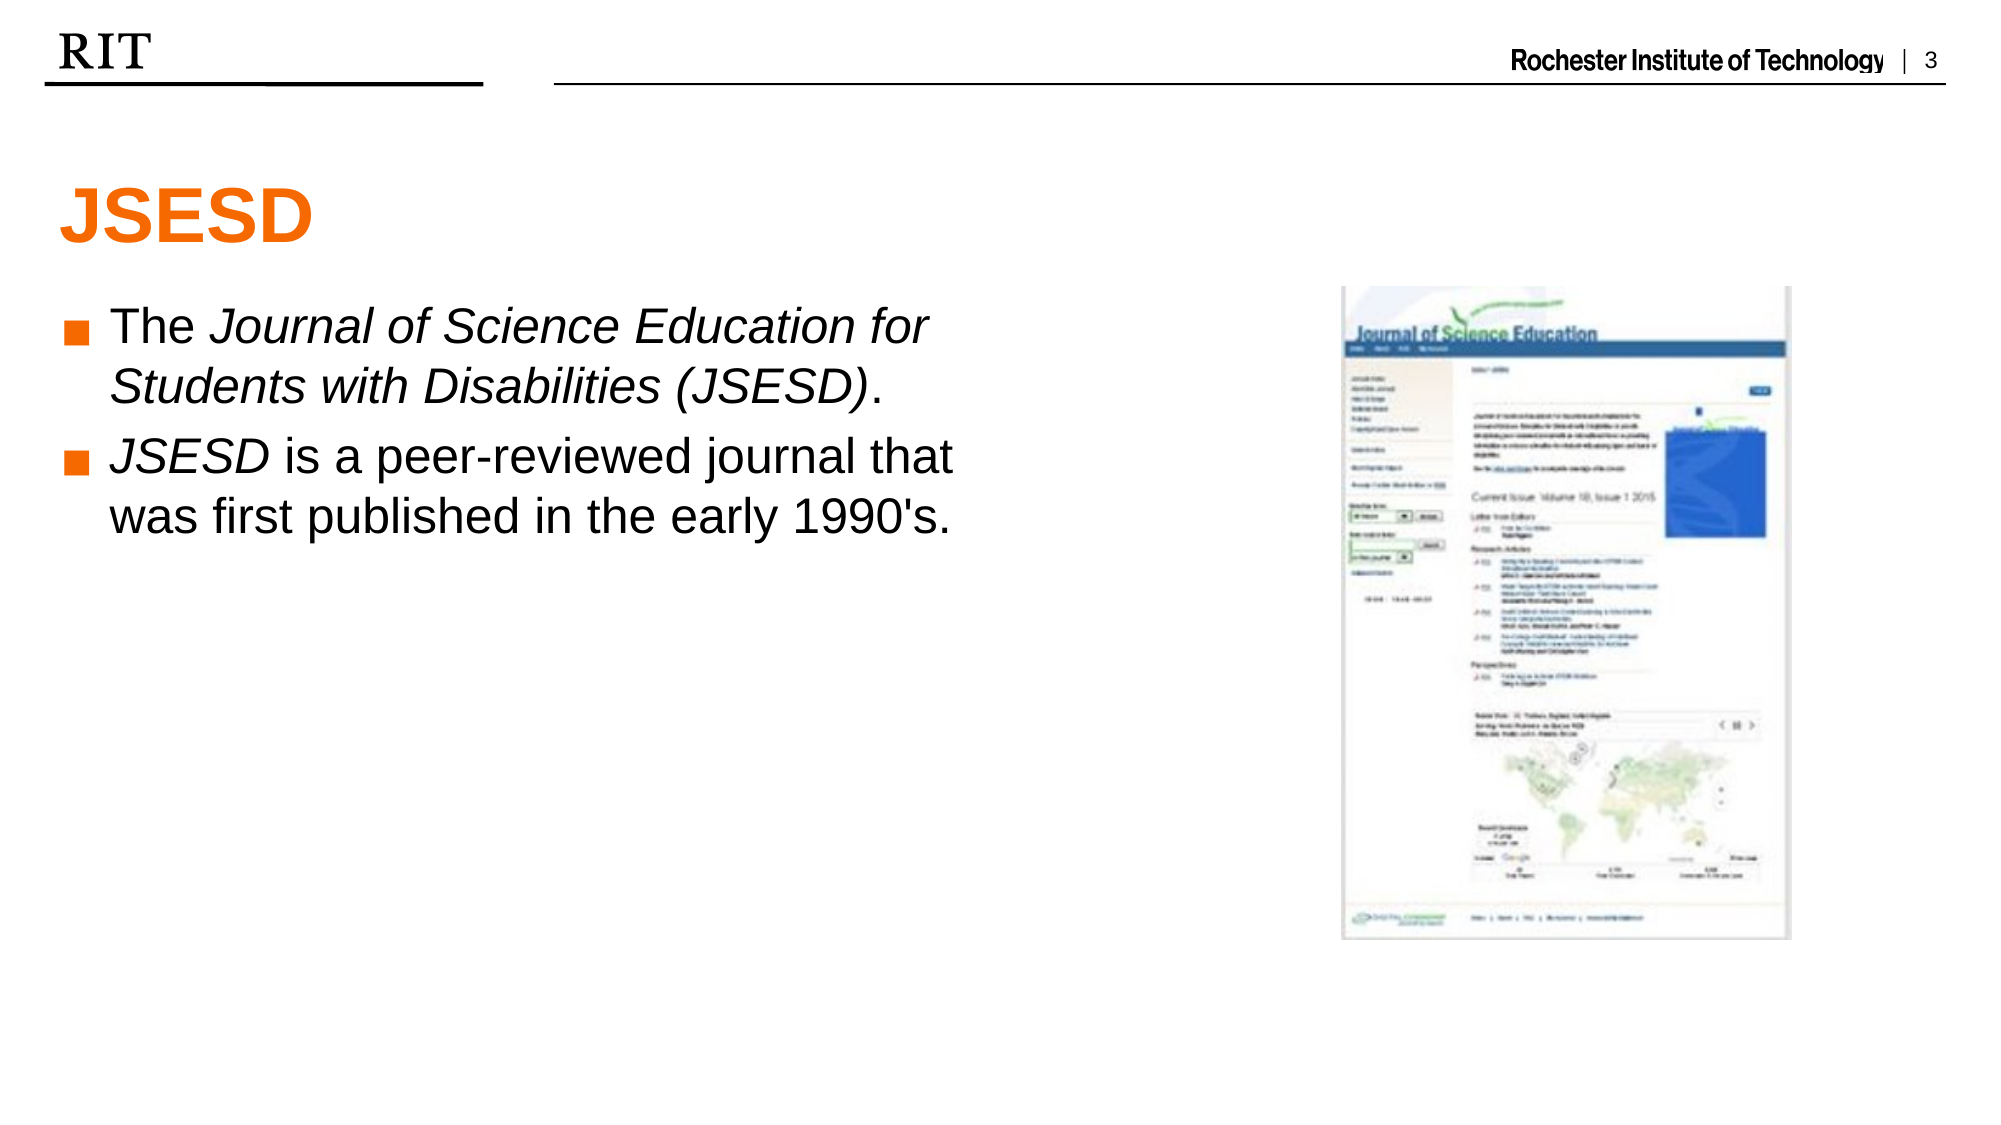

# JSESD
The Journal of Science Education for Students with Disabilities (JSESD).
JSESD is a peer-reviewed journal that was first published in the early 1990's.